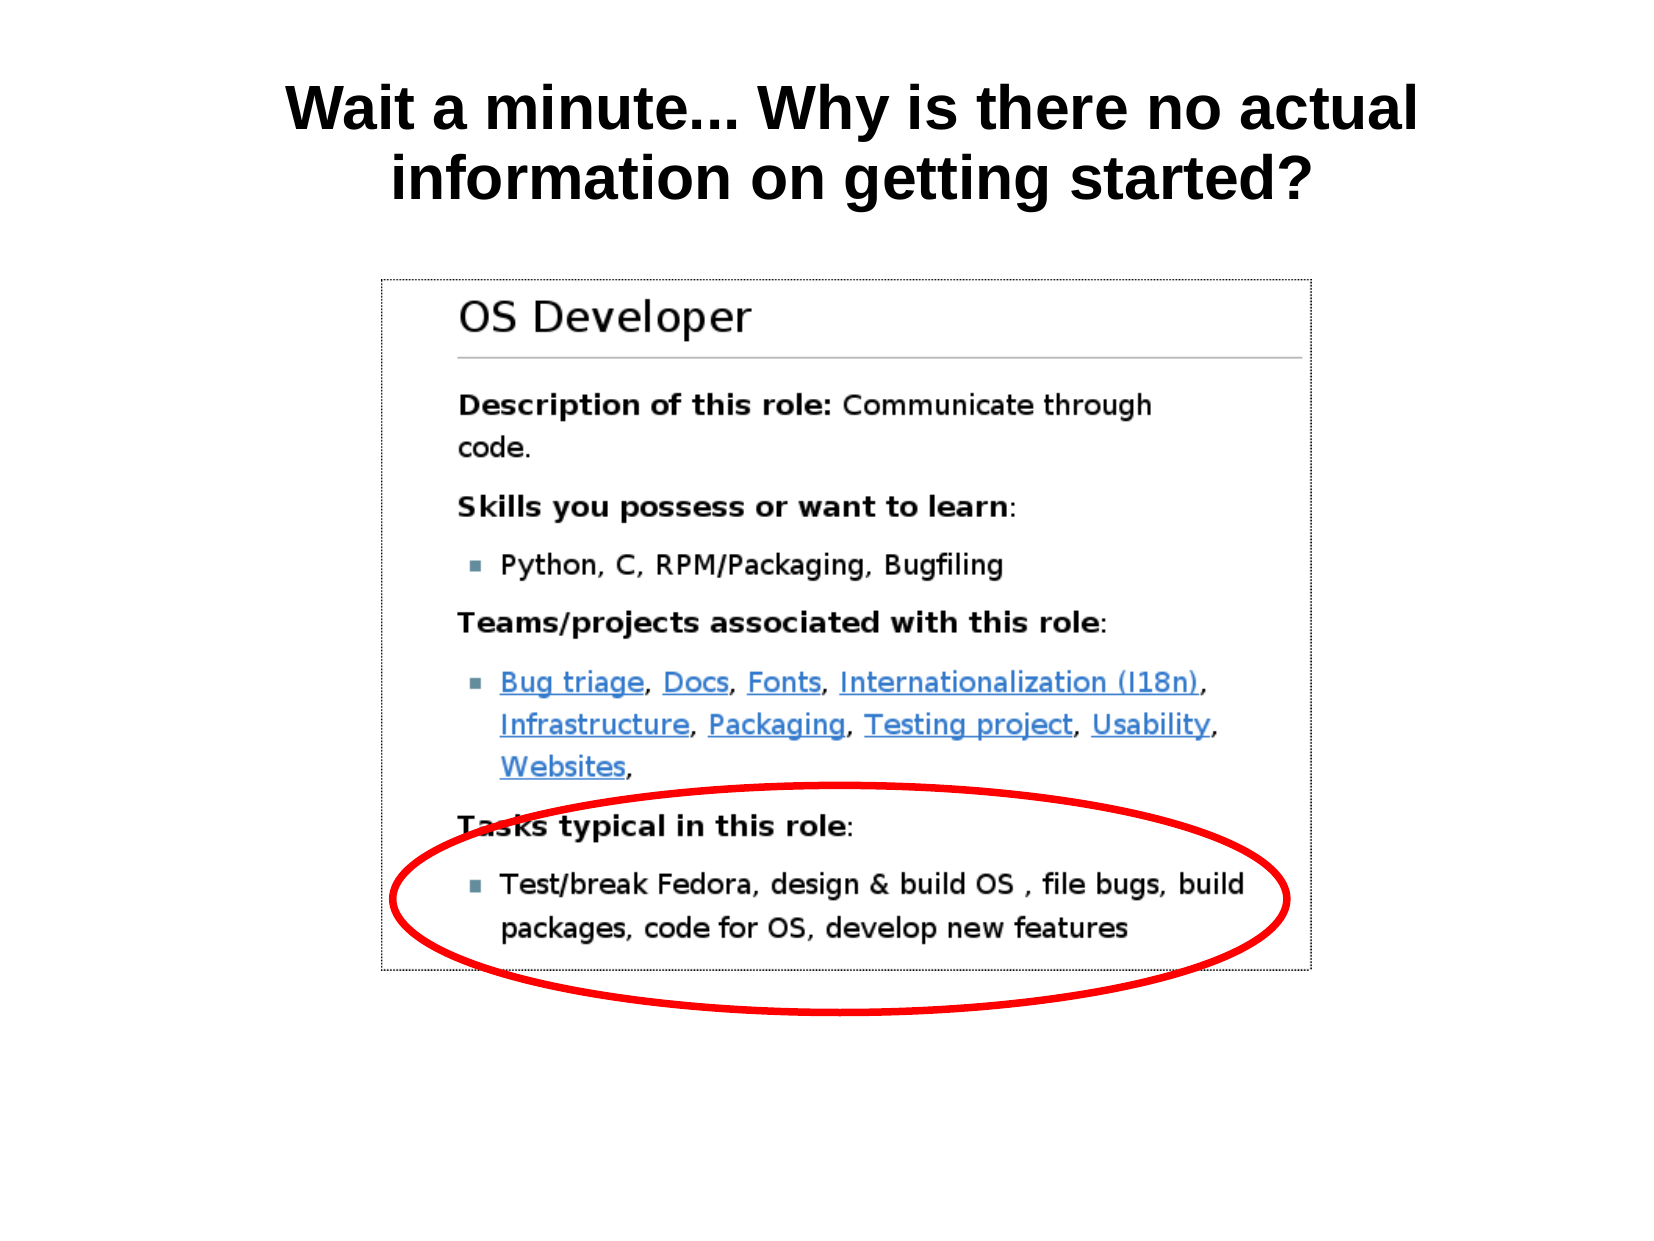

Wait a minute... Why is there no actual
information on getting started?